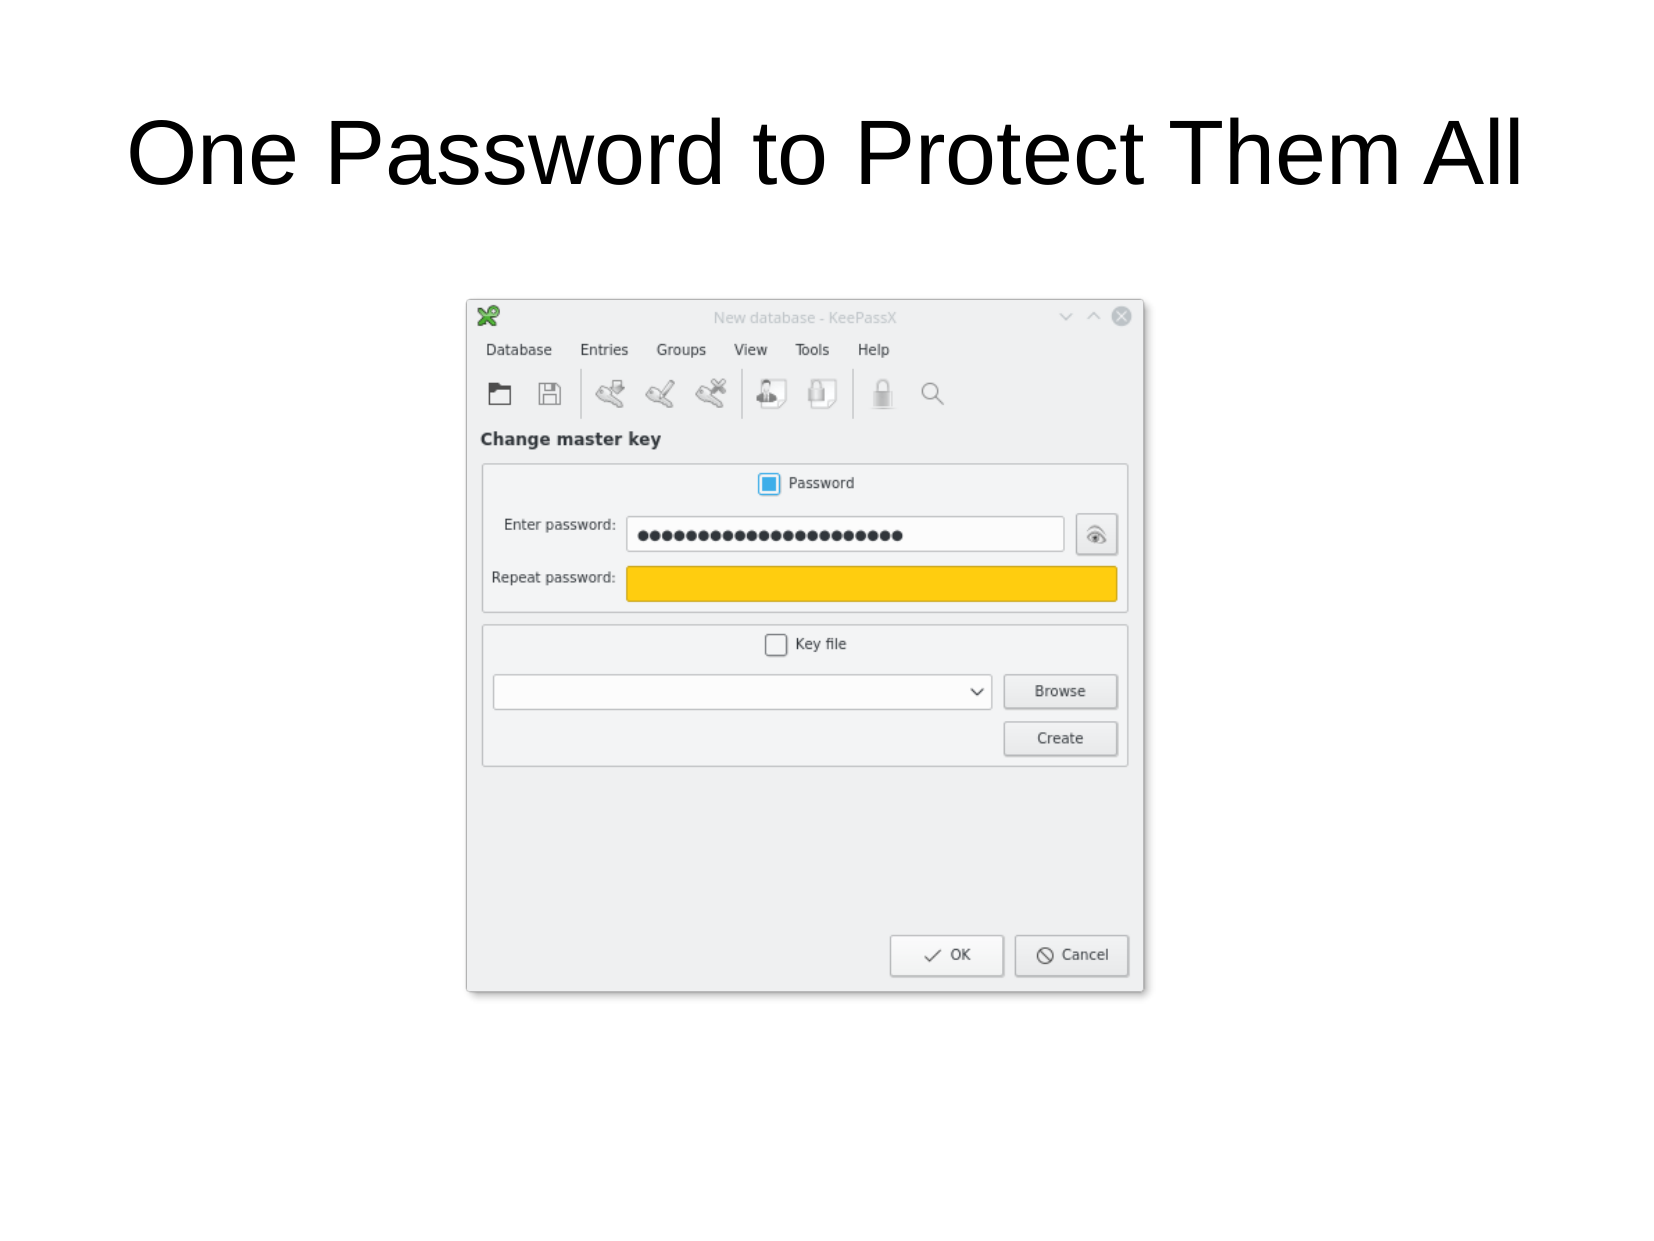

# One Password to Protect Them All